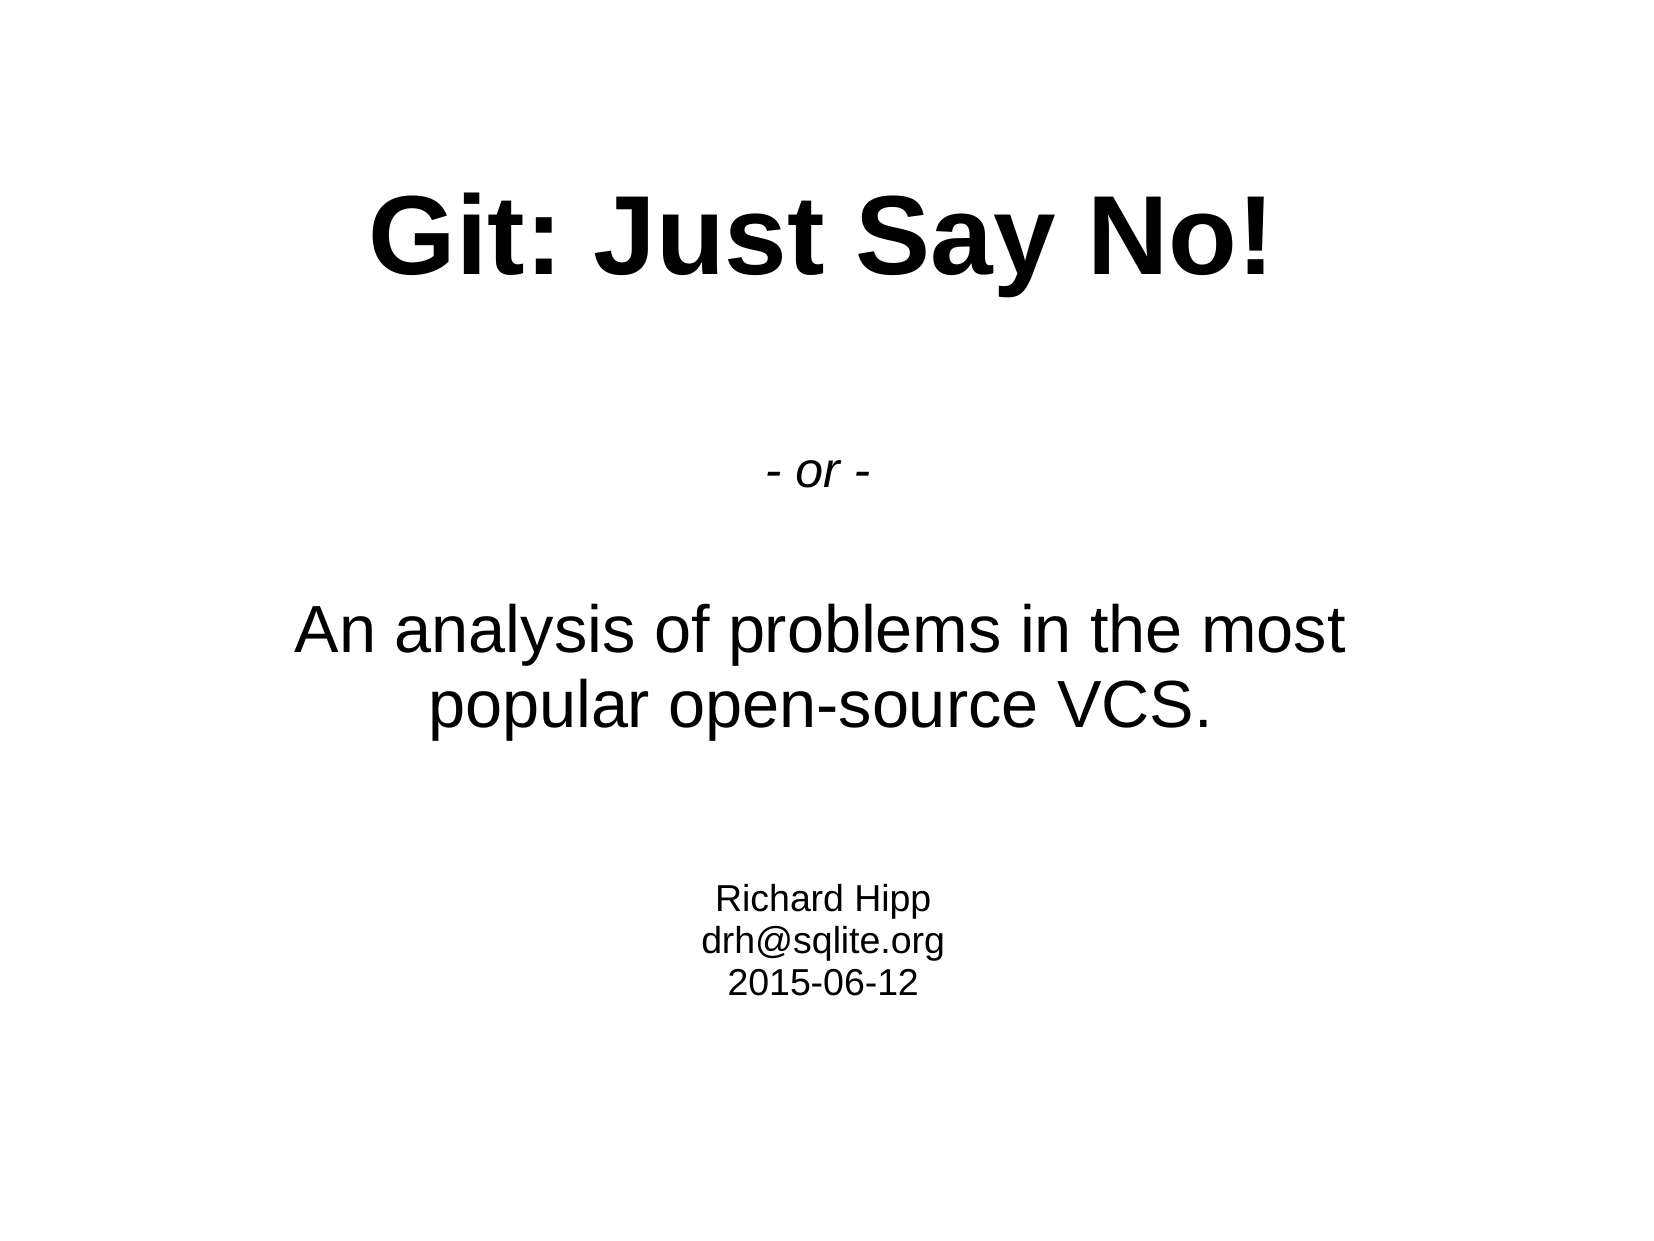

Git: Just Say No!
- or -
An analysis of problems in the most
popular open-source VCS.
Richard Hipp
drh@sqlite.org
2015-06-12